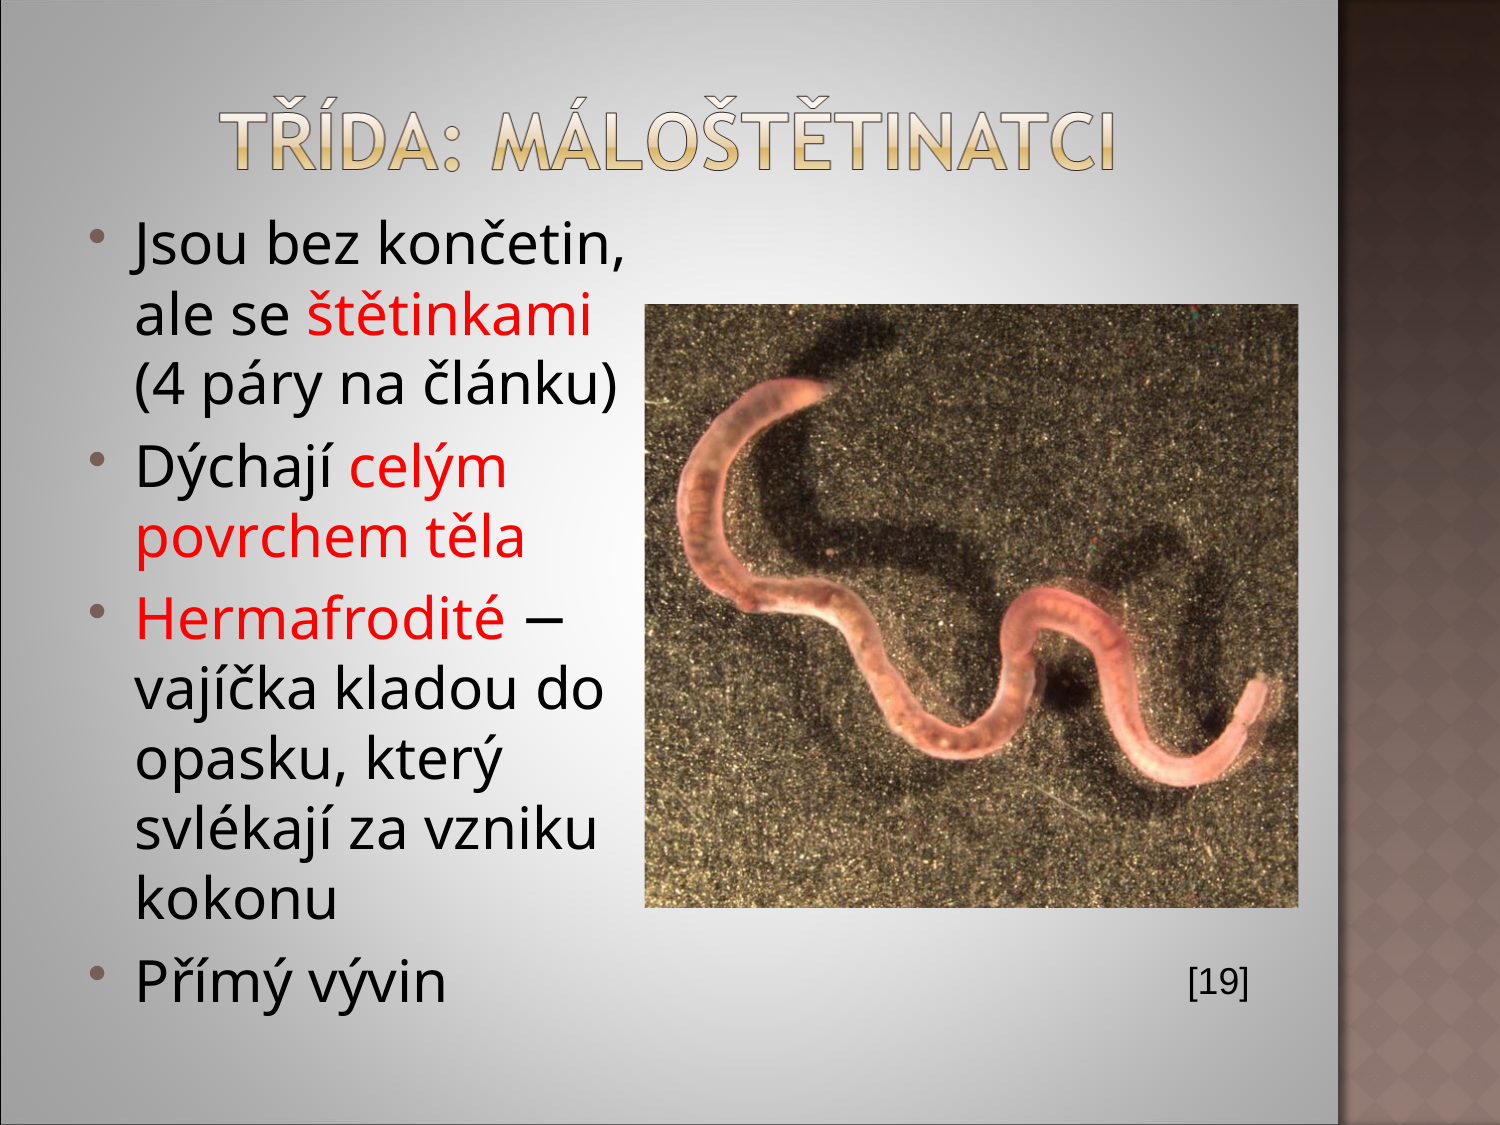

# Jsou bez končetin, ale se štětinkami (4 páry na článku)
Dýchají celým povrchem těla
Hermafrodité − vajíčka kladou do opasku, který svlékají za vzniku kokonu
Přímý vývin
[19]